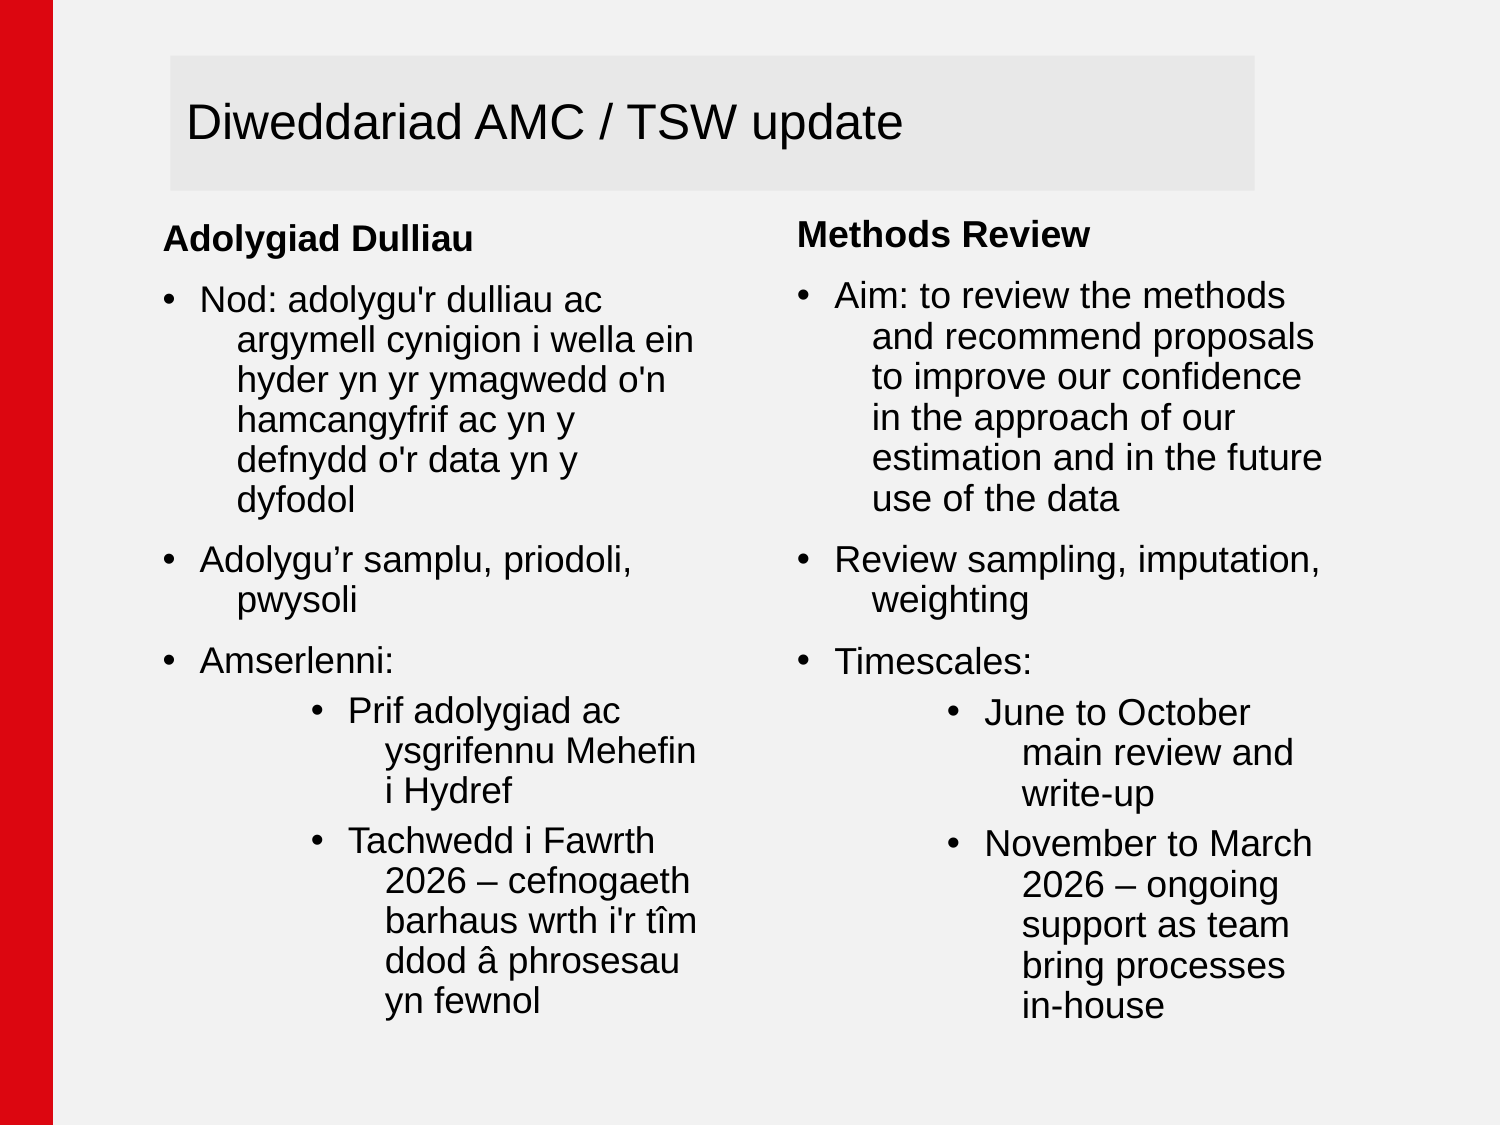

Diweddariad AMC / TSW update
Adolygiad Dulliau
Nod: adolygu'r dulliau ac argymell cynigion i wella ein hyder yn yr ymagwedd o'n hamcangyfrif ac yn y defnydd o'r data yn y dyfodol
Adolygu’r samplu, priodoli, pwysoli
Amserlenni:
Prif adolygiad ac ysgrifennu Mehefin i Hydref
Tachwedd i Fawrth 2026 – cefnogaeth barhaus wrth i'r tîm ddod â phrosesau yn fewnol
# Methods Review
Aim: to review the methods and recommend proposals to improve our confidence in the approach of our estimation and in the future use of the data
Review sampling, imputation, weighting
Timescales:
June to October main review and write-up
November to March 2026 – ongoing support as team bring processes in-house